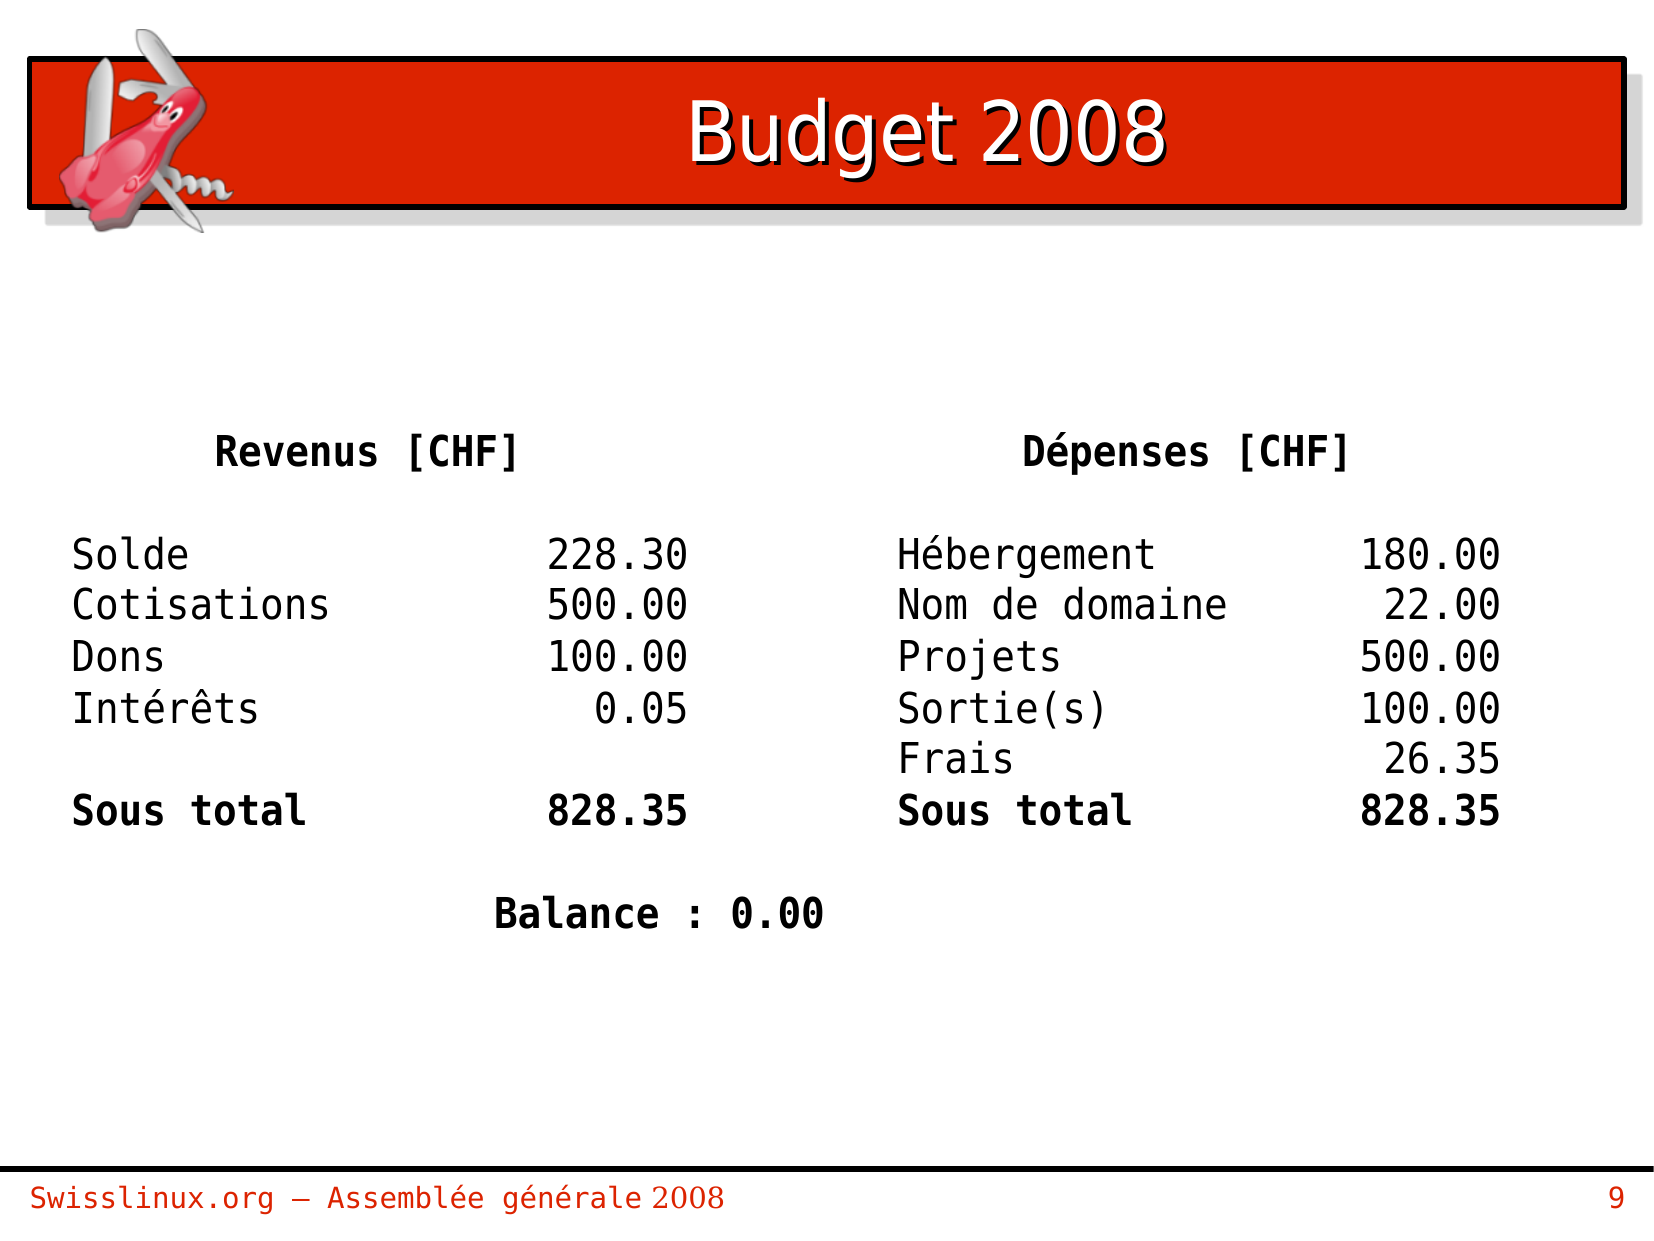

# Budget 2008
26 Janvier 2007
9